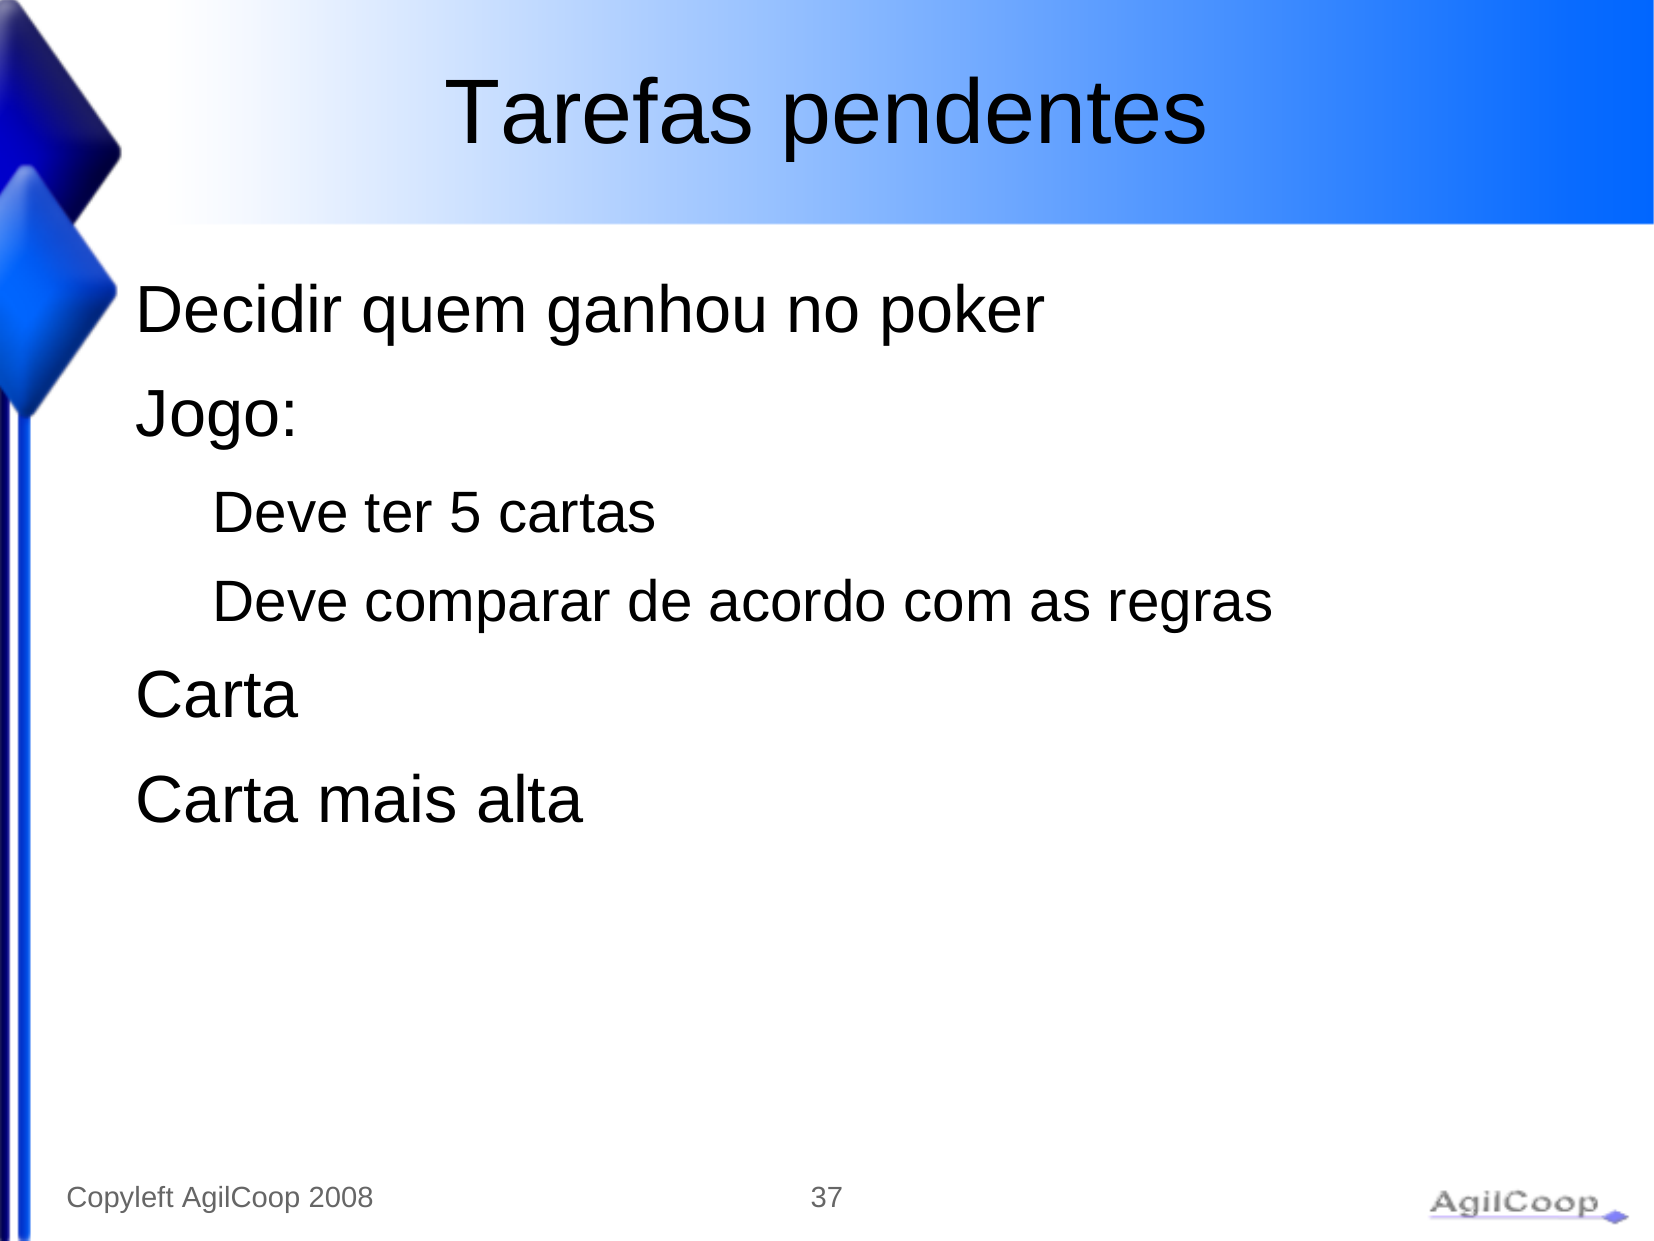

# Tarefas pendentes
Decidir quem ganhou no poker
Jogo:
Deve ter 5 cartas
Deve comparar de acordo com as regras
Carta
Carta mais alta
Copyleft AgilCoop 2008
37